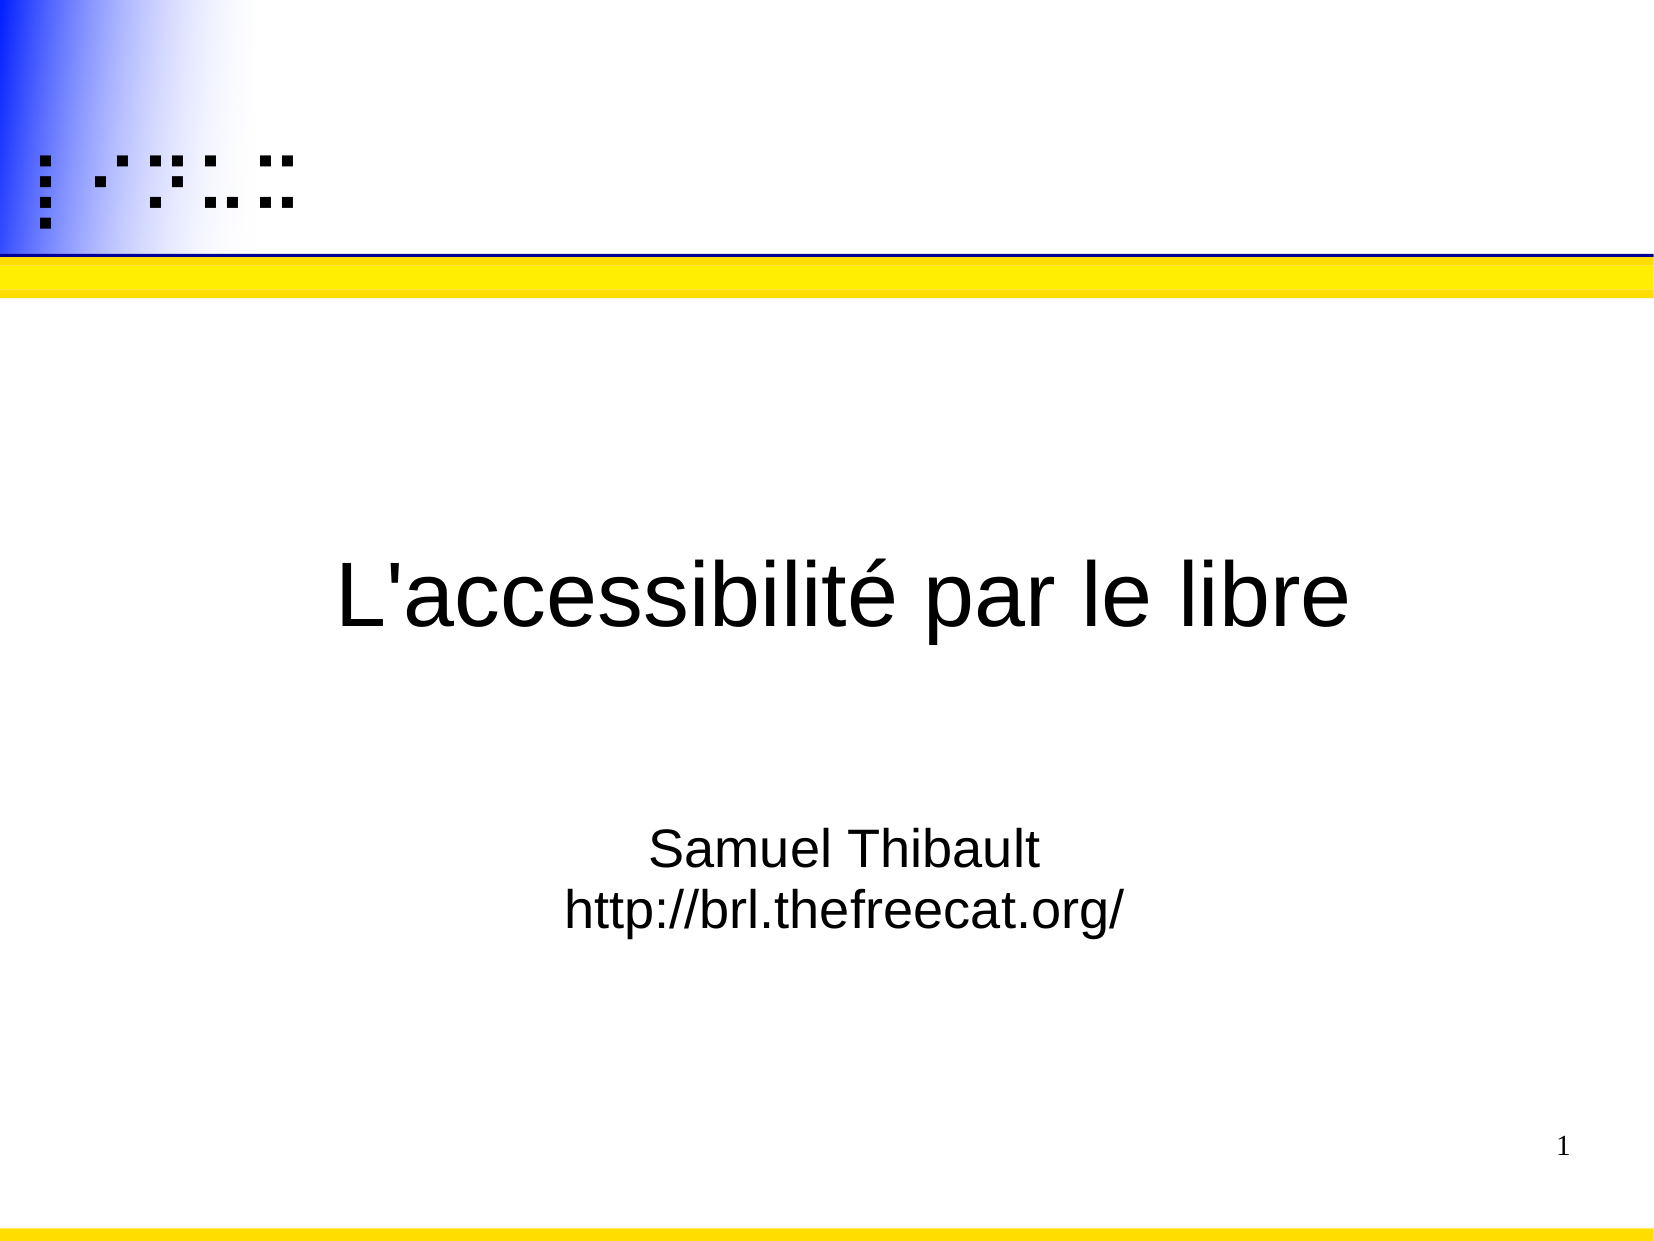

#
L'accessibilité par le libre
Samuel Thibault
http://brl.thefreecat.org/
1